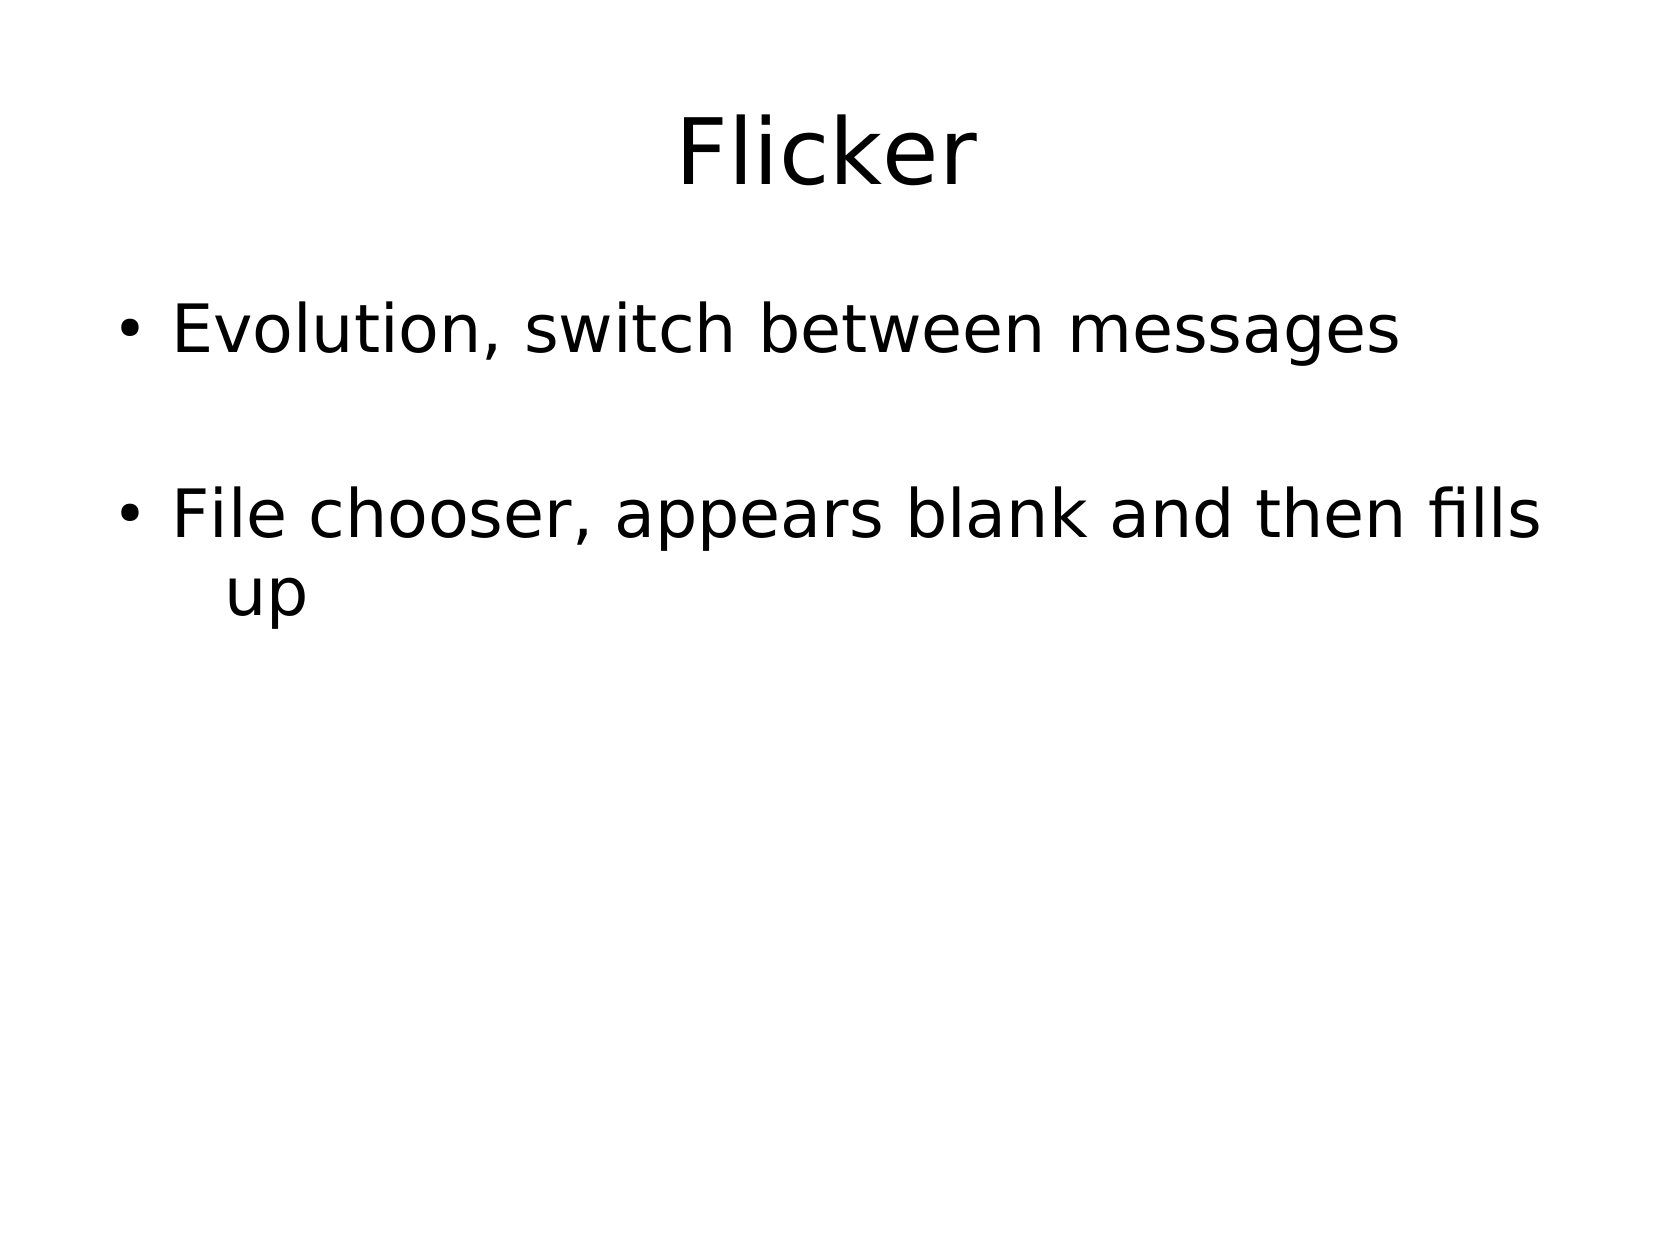

# Flicker
Evolution, switch between messages
File chooser, appears blank and then fills up